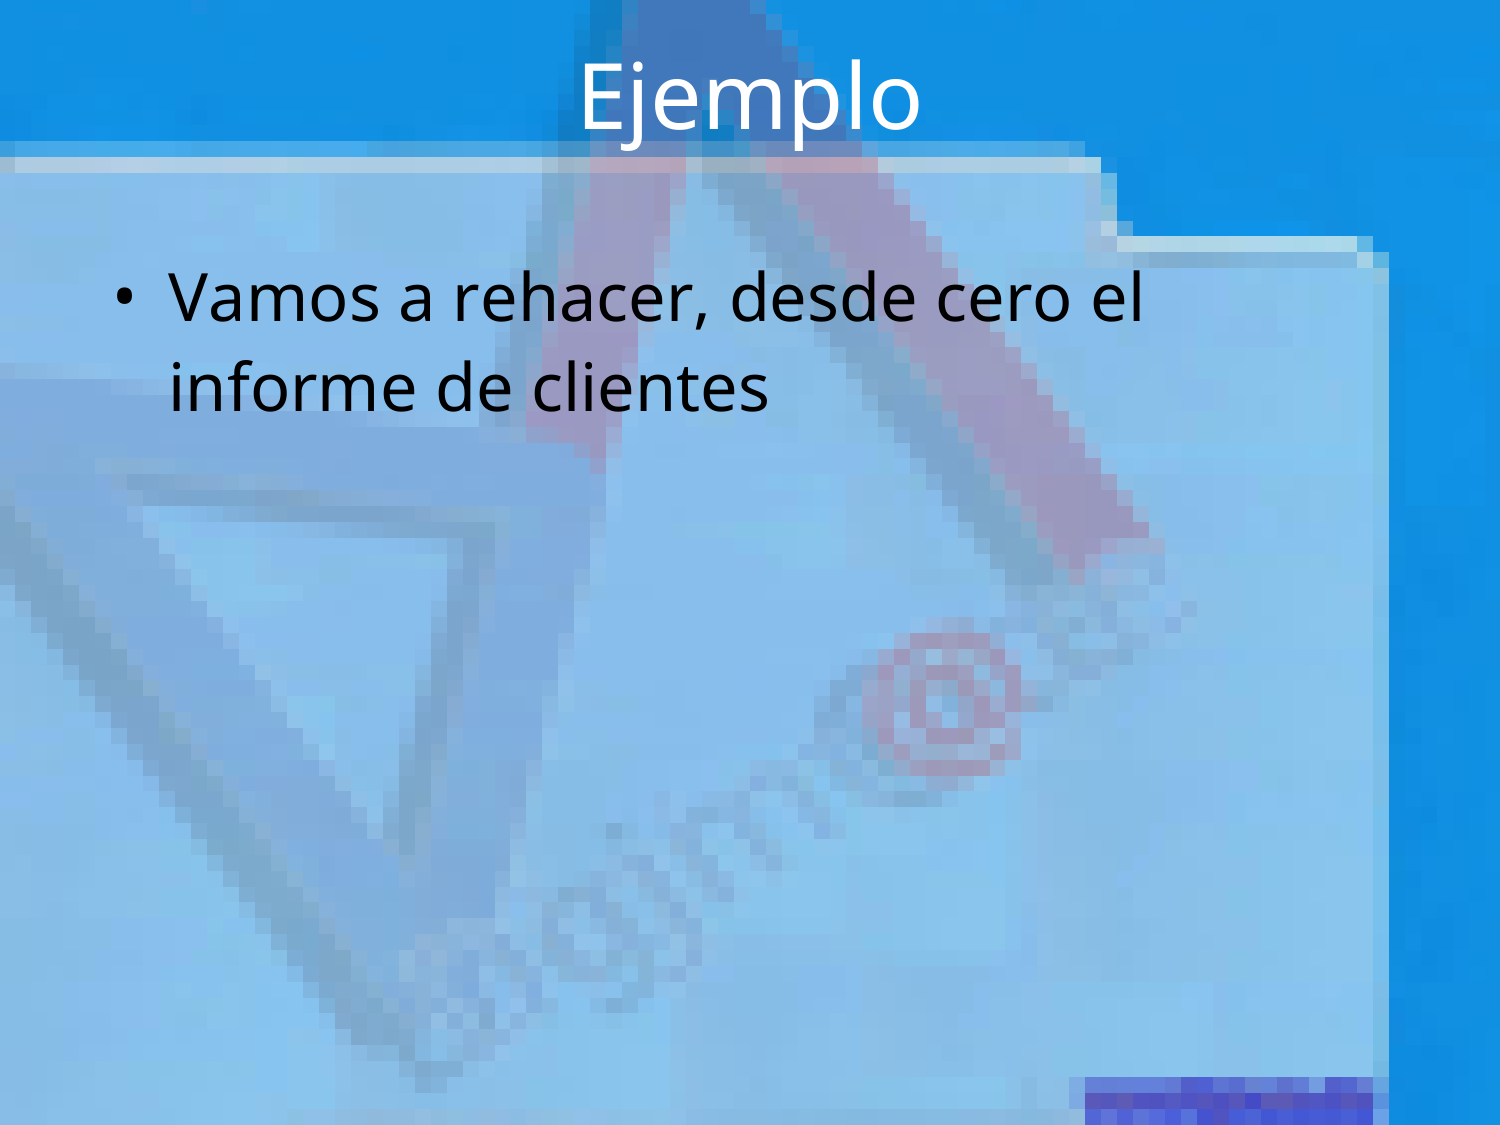

# Ejemplo
Vamos a rehacer, desde cero el informe de clientes